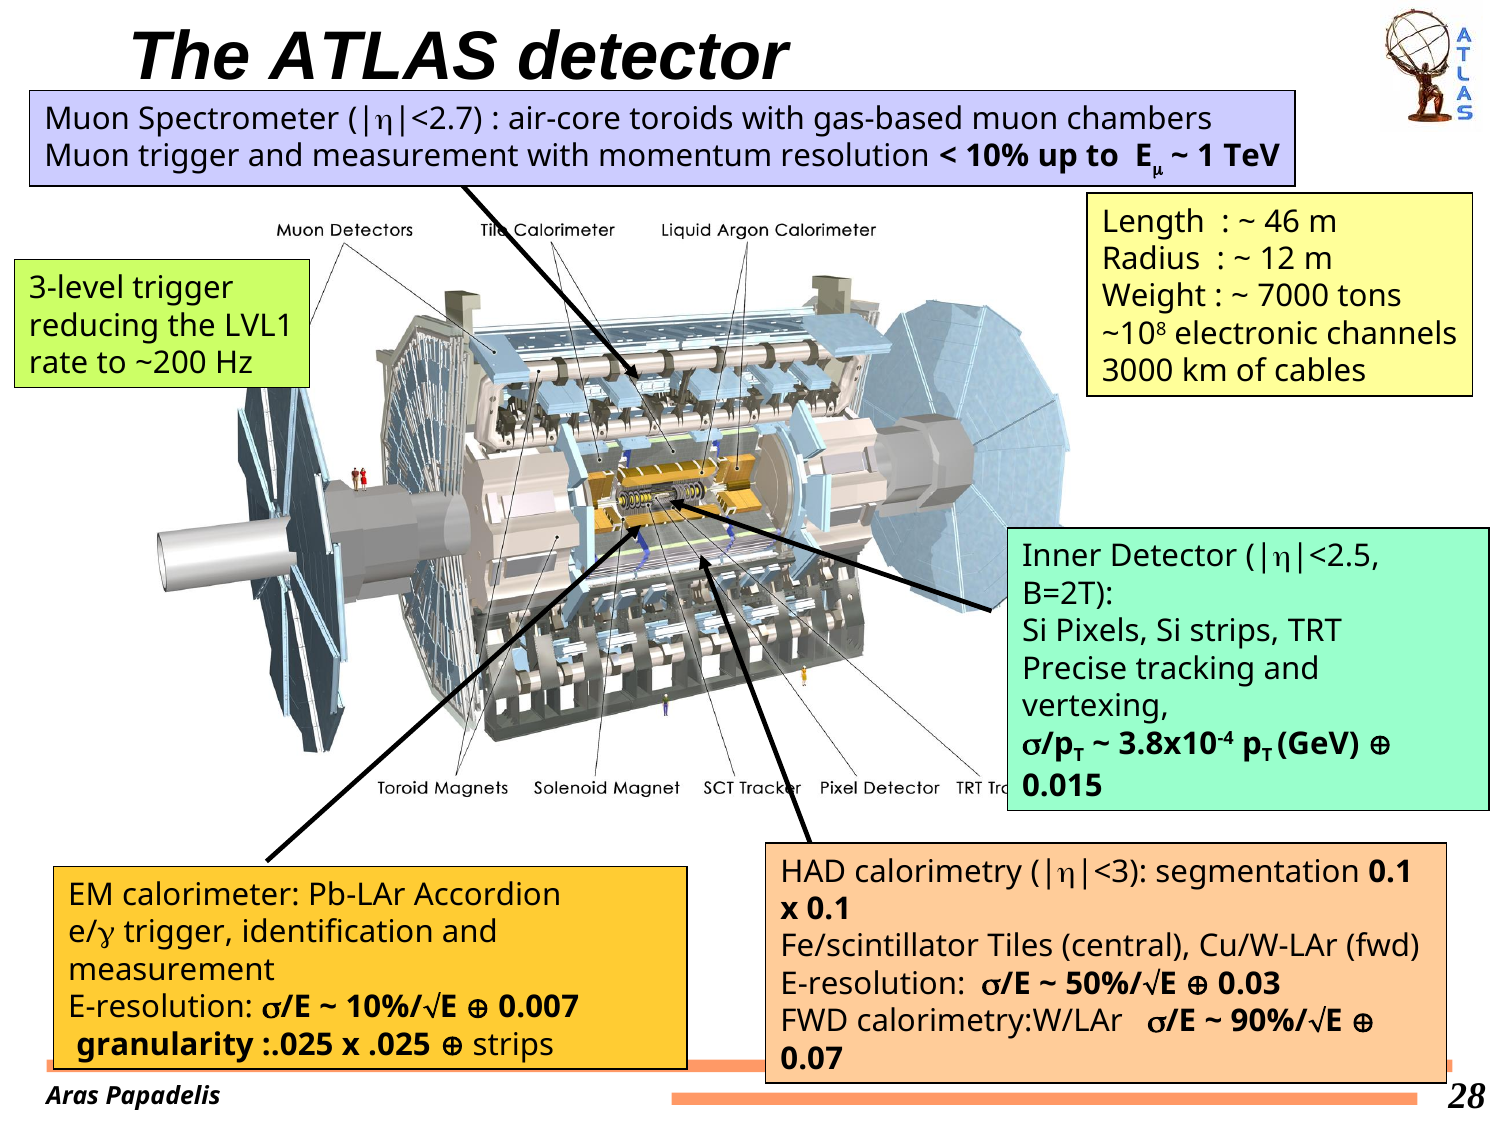

# The ATLAS detector
Muon Spectrometer (||<2.7) : air-core toroids with gas-based muon chambers
Muon trigger and measurement with momentum resolution < 10% up toE ~ 1 TeV
Length : ~ 46 m
Radius : ~ 12 m
Weight : ~ 7000 tons
~108 electronic channels
3000 km of cables
3-level trigger
reducing the LVL1
rate to ~200 Hz
Inner Detector (||<2.5, B=2T):
Si Pixels, Si strips, TRT
Precise tracking and vertexing,
/pT ~ 3.8x10-4 pT (GeV)  0.015
HAD calorimetry (||<3): segmentation 0.1 x 0.1
Fe/scintillator Tiles (central), Cu/W-LAr (fwd)
E-resolution:/E ~ 50%/E  0.03
FWD calorimetry:W/LAr /E ~ 90%/E  0.07
EM calorimeter: Pb-LAr Accordion
e/ trigger, identification and measurement
E-resolution: /E ~ 10%/E  0.007
 granularity :.025 x .025  strips